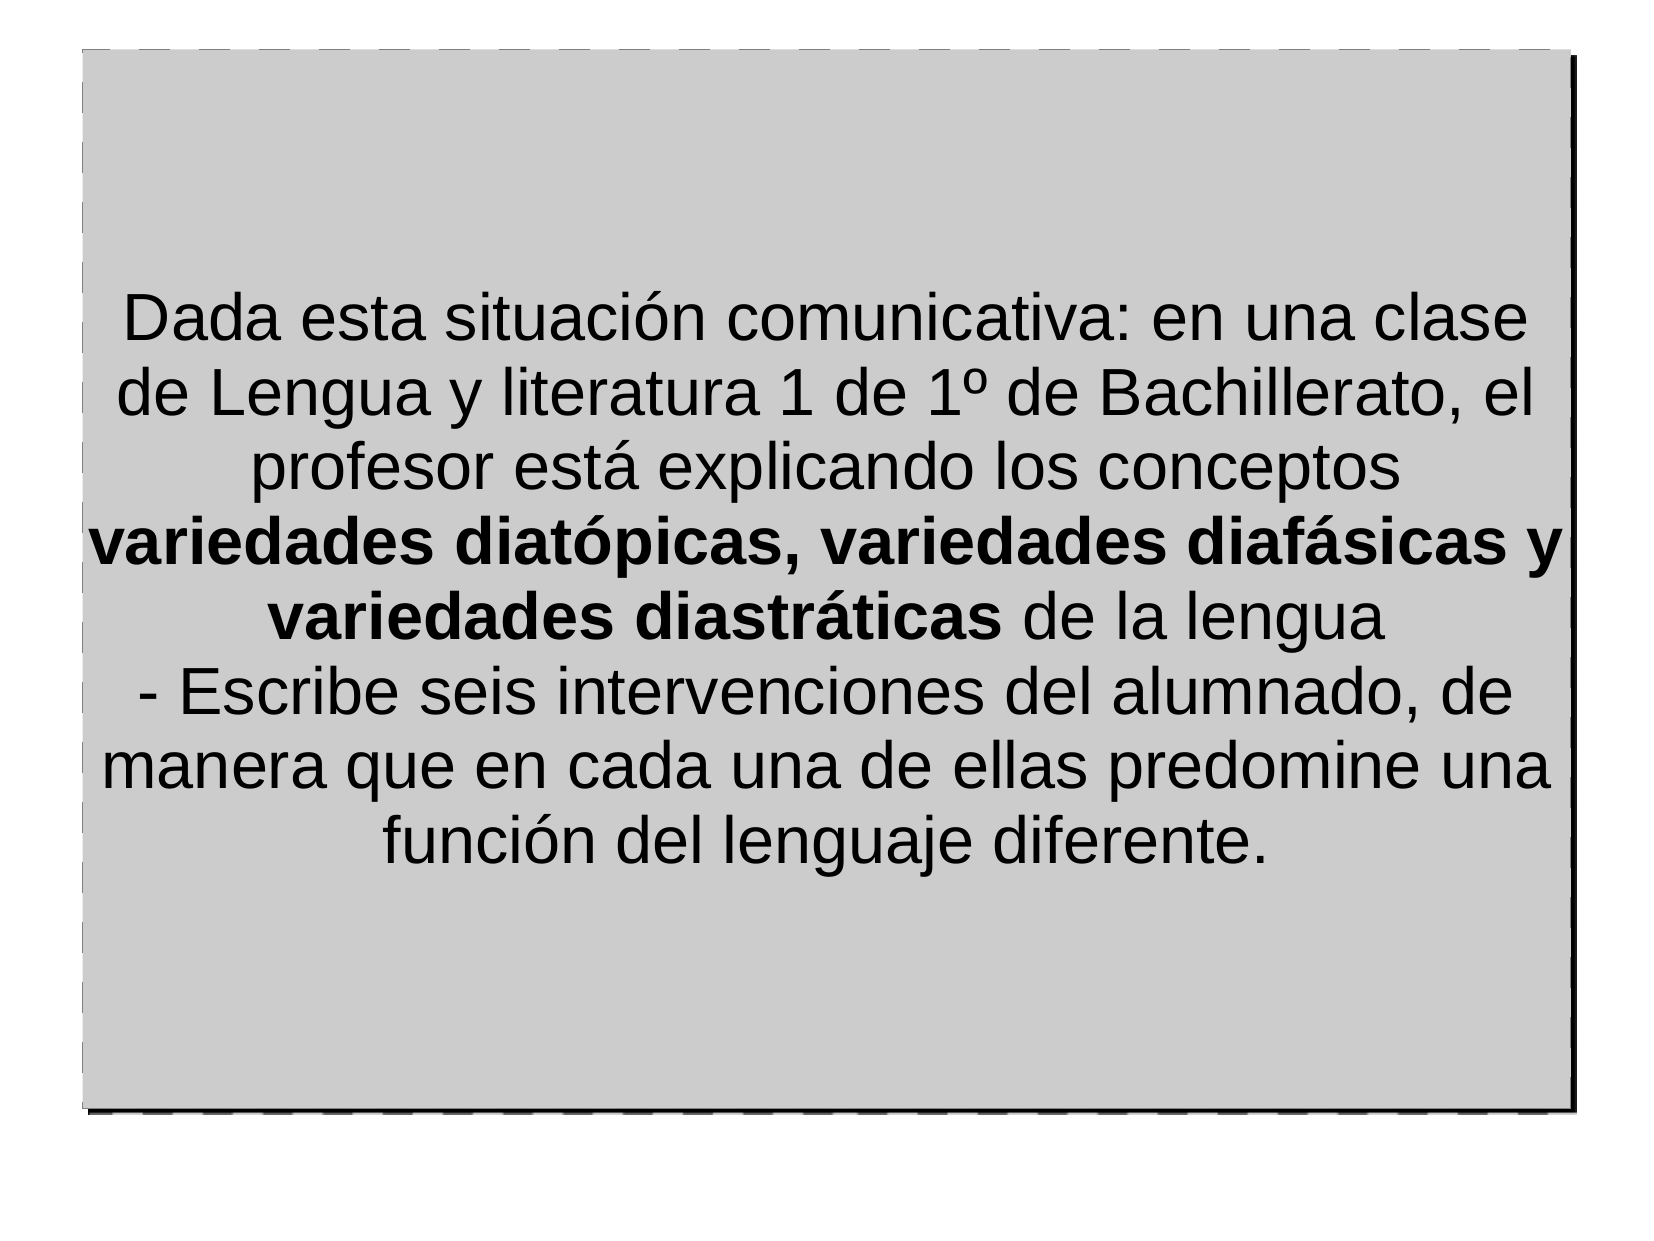

# Dada esta situación comunicativa: en una clase de Lengua y literatura 1 de 1º de Bachillerato, el profesor está explicando los conceptos variedades diatópicas, variedades diafásicas y variedades diastráticas de la lengua
- Escribe seis intervenciones del alumnado, de manera que en cada una de ellas predomine una función del lenguaje diferente.